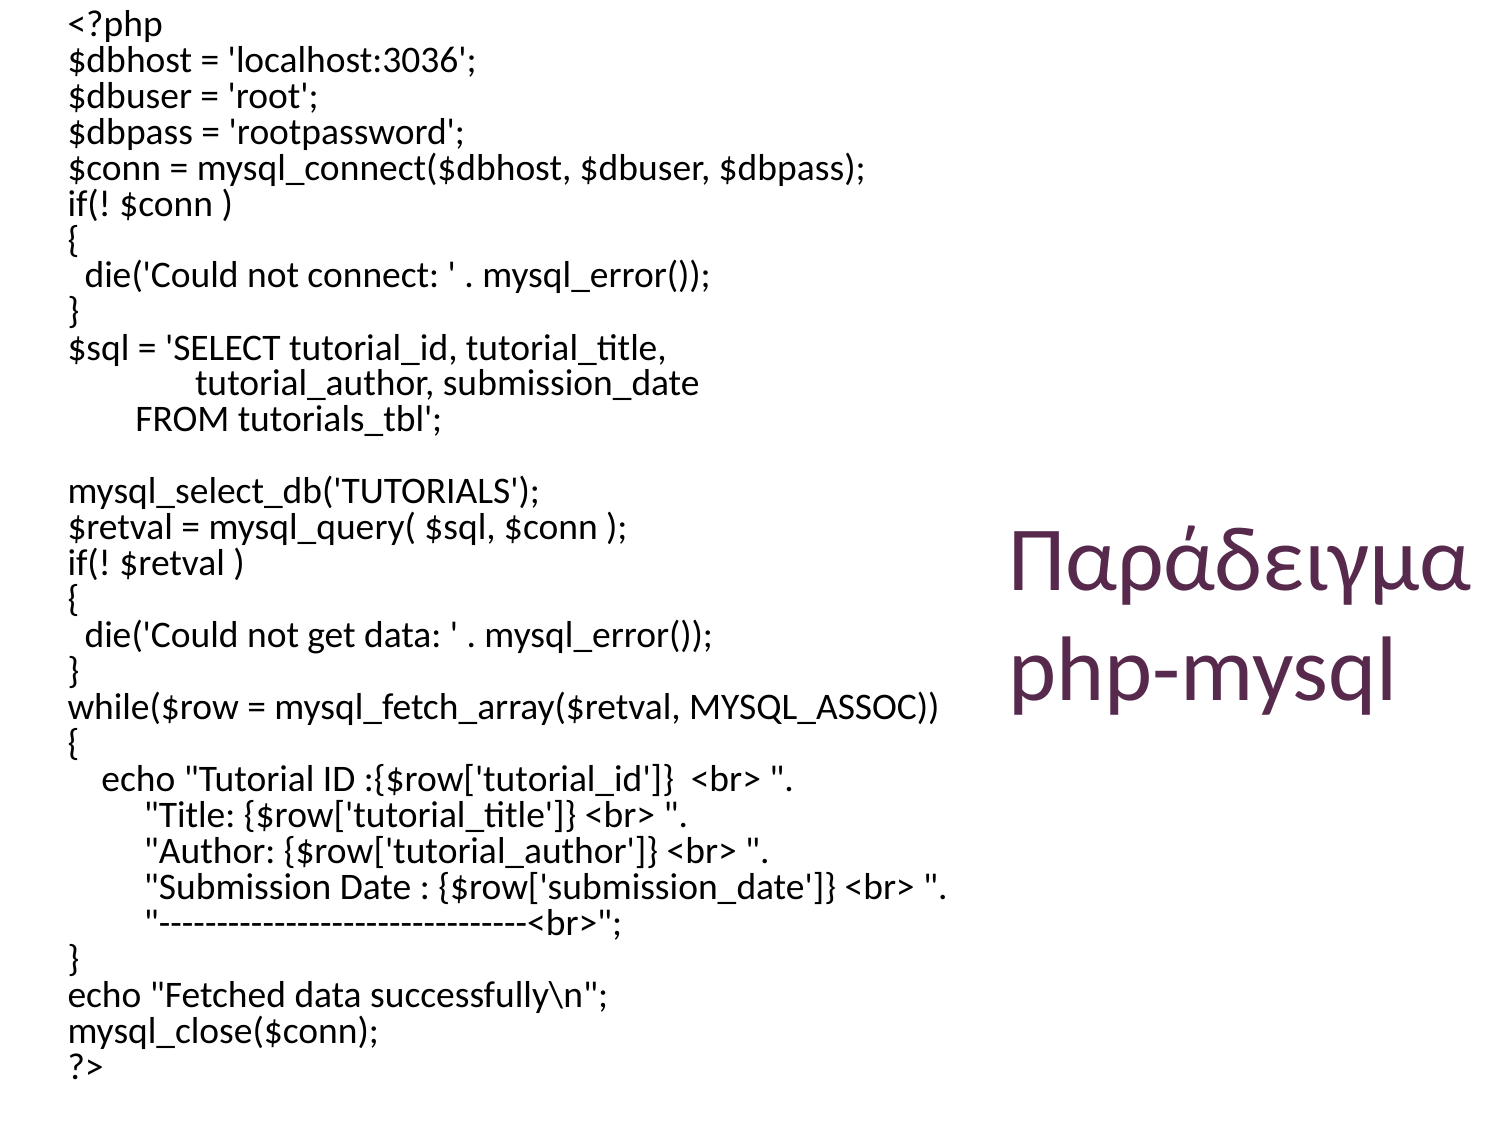

<?php
$dbhost = 'localhost:3036';
$dbuser = 'root';
$dbpass = 'rootpassword';
$conn = mysql_connect($dbhost, $dbuser, $dbpass);
if(! $conn )
{
 die('Could not connect: ' . mysql_error());
}
$sql = 'SELECT tutorial_id, tutorial_title,
 tutorial_author, submission_date
 FROM tutorials_tbl';
mysql_select_db('TUTORIALS');
$retval = mysql_query( $sql, $conn );
if(! $retval )
{
 die('Could not get data: ' . mysql_error());
}
while($row = mysql_fetch_array($retval, MYSQL_ASSOC))
{
 echo "Tutorial ID :{$row['tutorial_id']} <br> ".
 "Title: {$row['tutorial_title']} <br> ".
 "Author: {$row['tutorial_author']} <br> ".
 "Submission Date : {$row['submission_date']} <br> ".
 "--------------------------------<br>";
}
echo "Fetched data successfully\n";
mysql_close($conn);
?>
# Παράδειγμα php-mysql